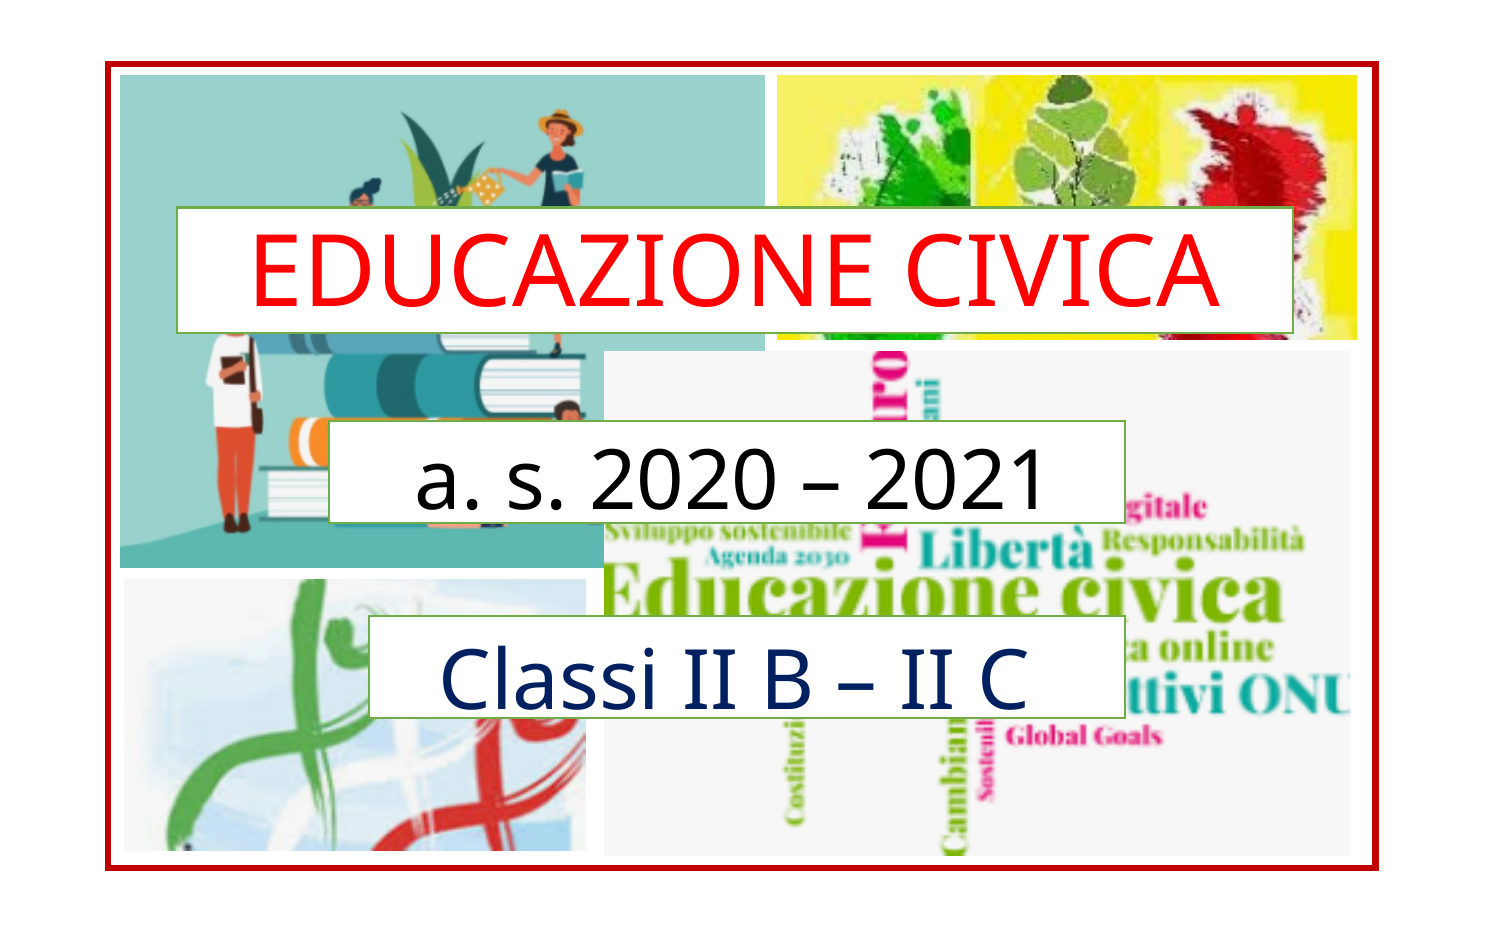

EDUCAZIONE CIVICA
a. s. 2020 – 2021
Classi II B – II C